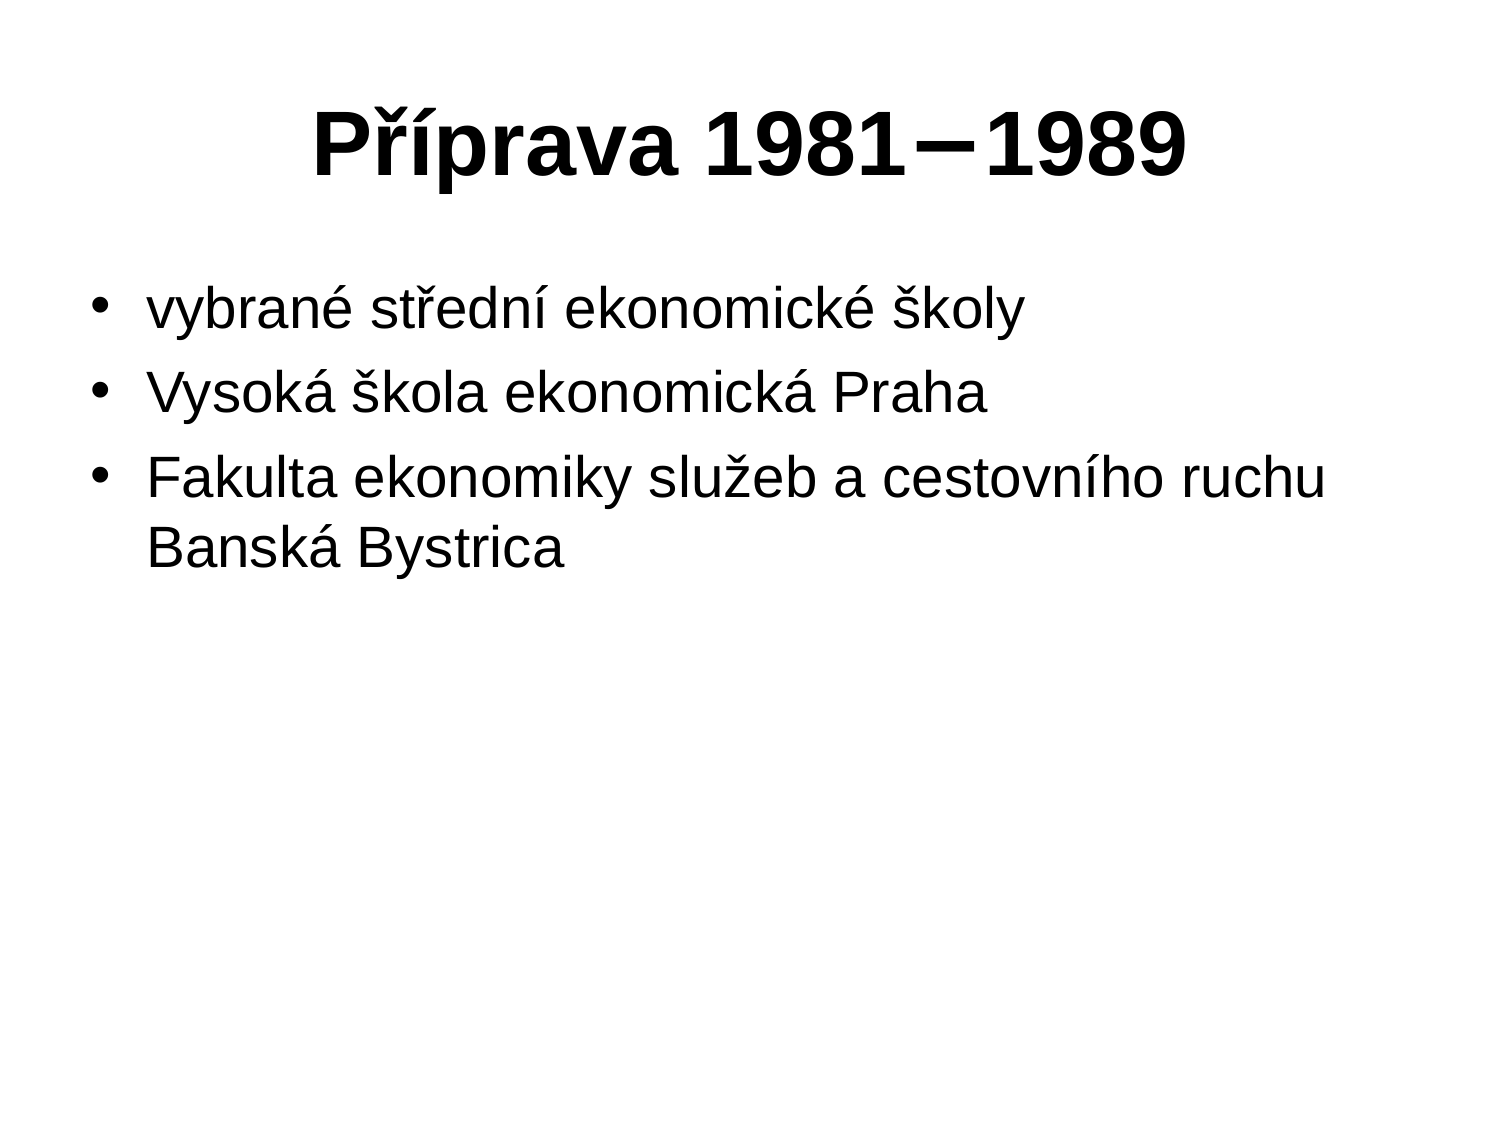

# Příprava 1981−1989
vybrané střední ekonomické školy
Vysoká škola ekonomická Praha
Fakulta ekonomiky služeb a cestovního ruchu Banská Bystrica